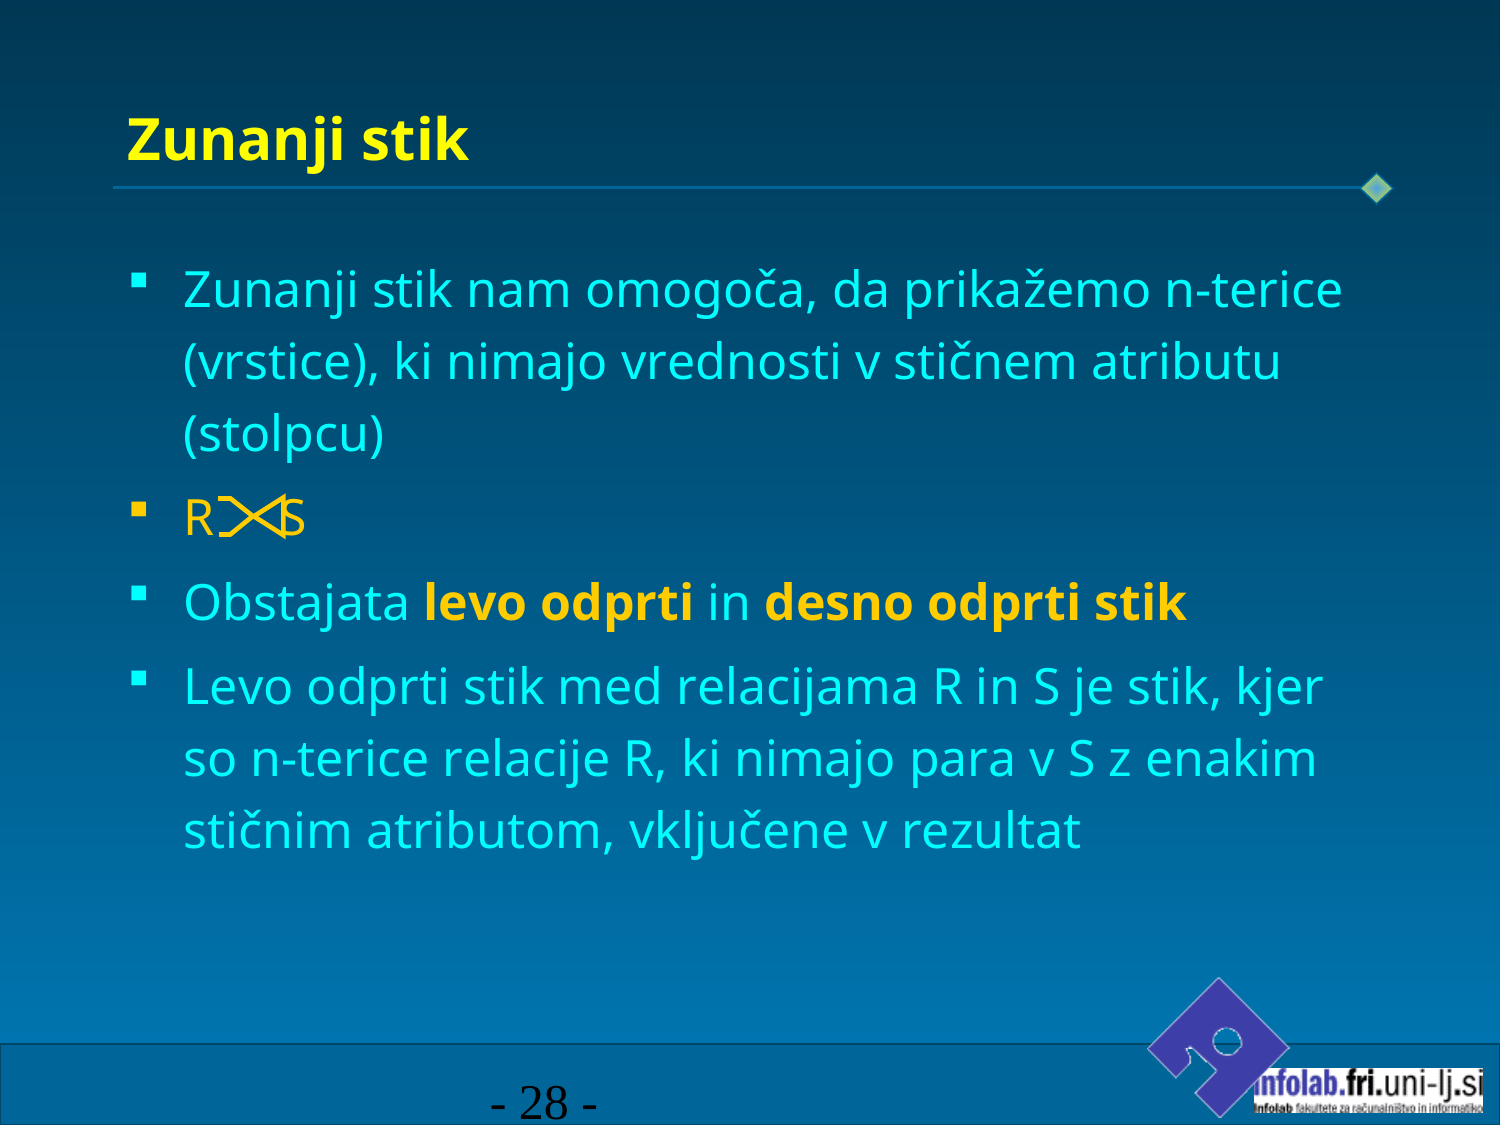

# Zunanji stik
Zunanji stik nam omogoča, da prikažemo n-terice (vrstice), ki nimajo vrednosti v stičnem atributu (stolpcu)
R S
Obstajata levo odprti in desno odprti stik
Levo odprti stik med relacijama R in S je stik, kjer so n-terice relacije R, ki nimajo para v S z enakim stičnim atributom, vključene v rezultat